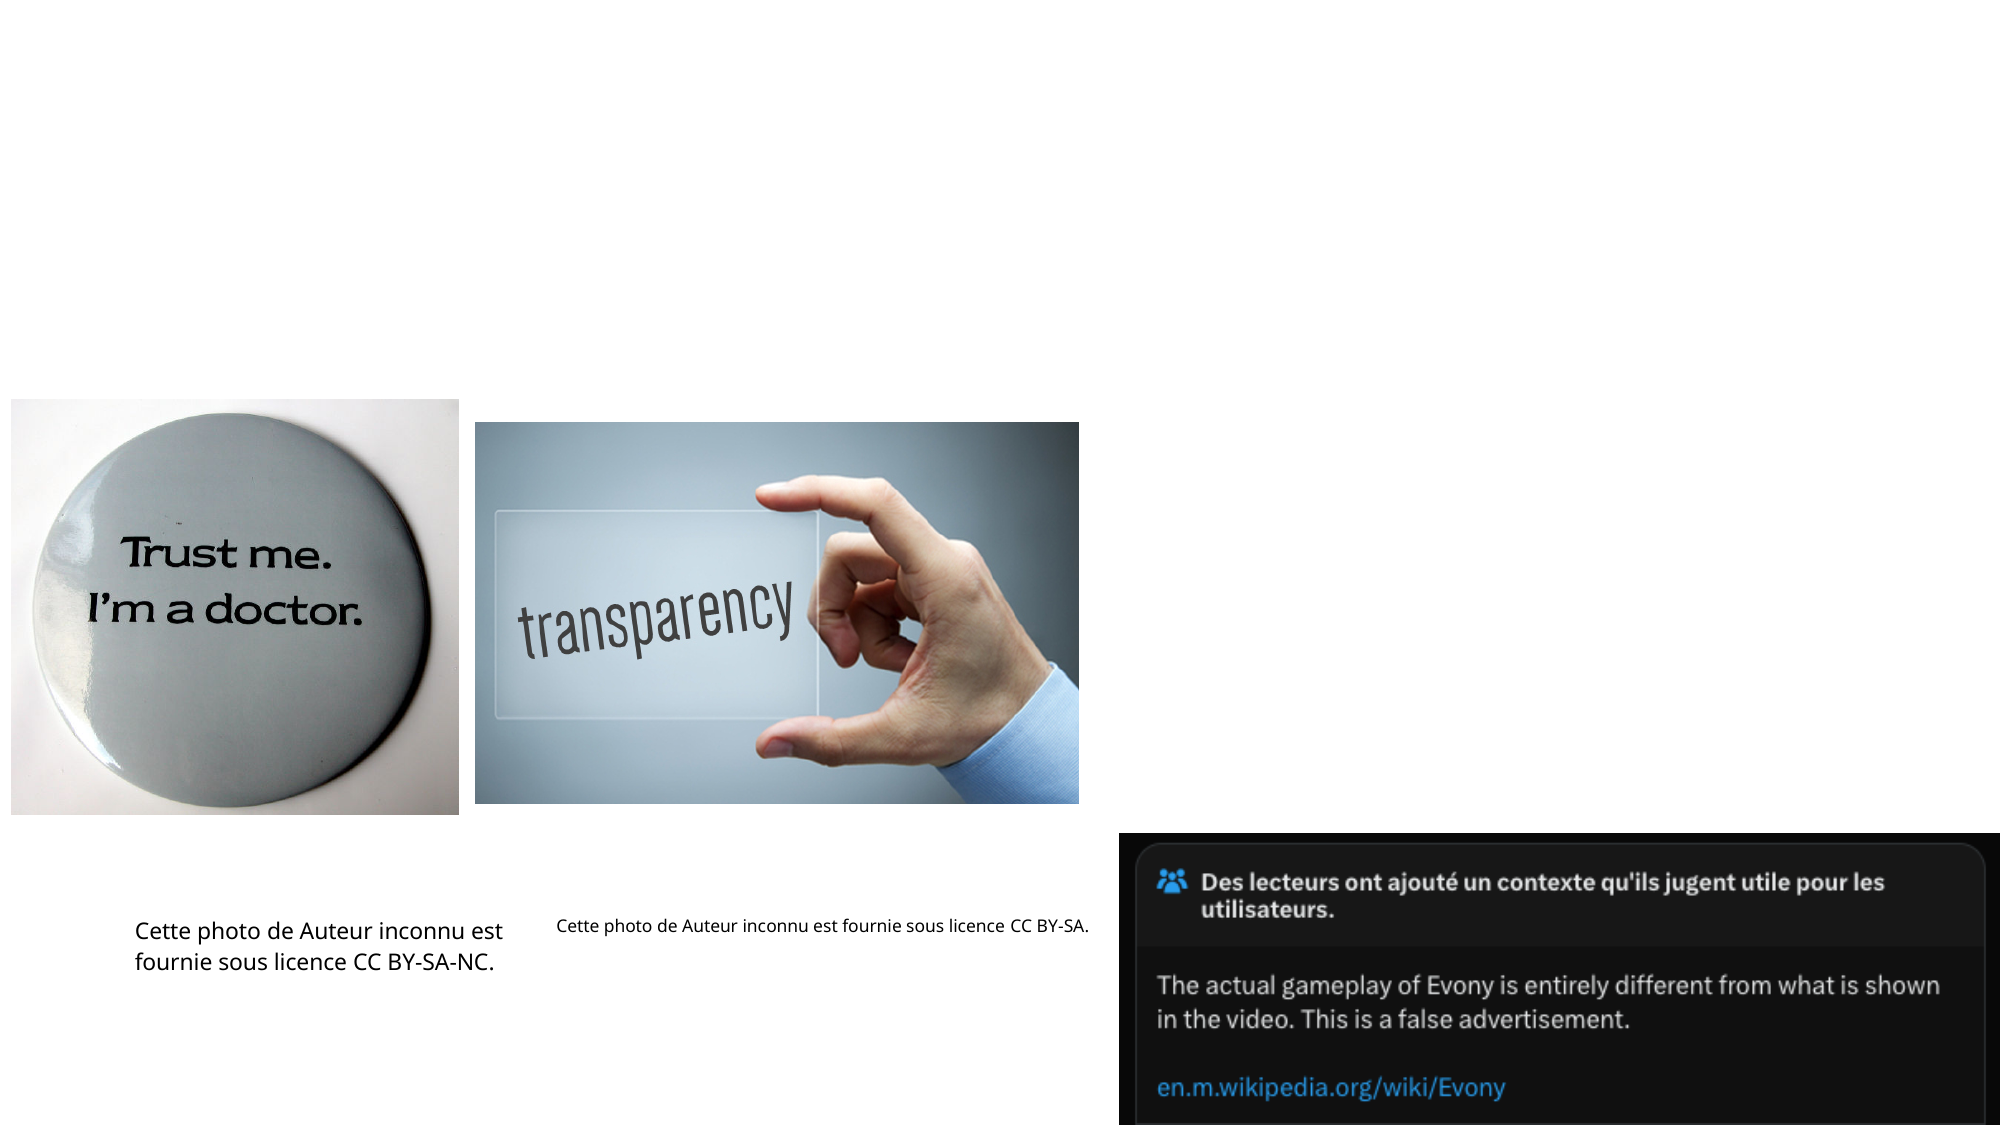

# II – Les vecteurs de la confiance
Cette photo de Auteur inconnu est fournie sous licence CC BY-SA.
Cette photo de Auteur inconnu est fournie sous licence CC BY-SA-NC.